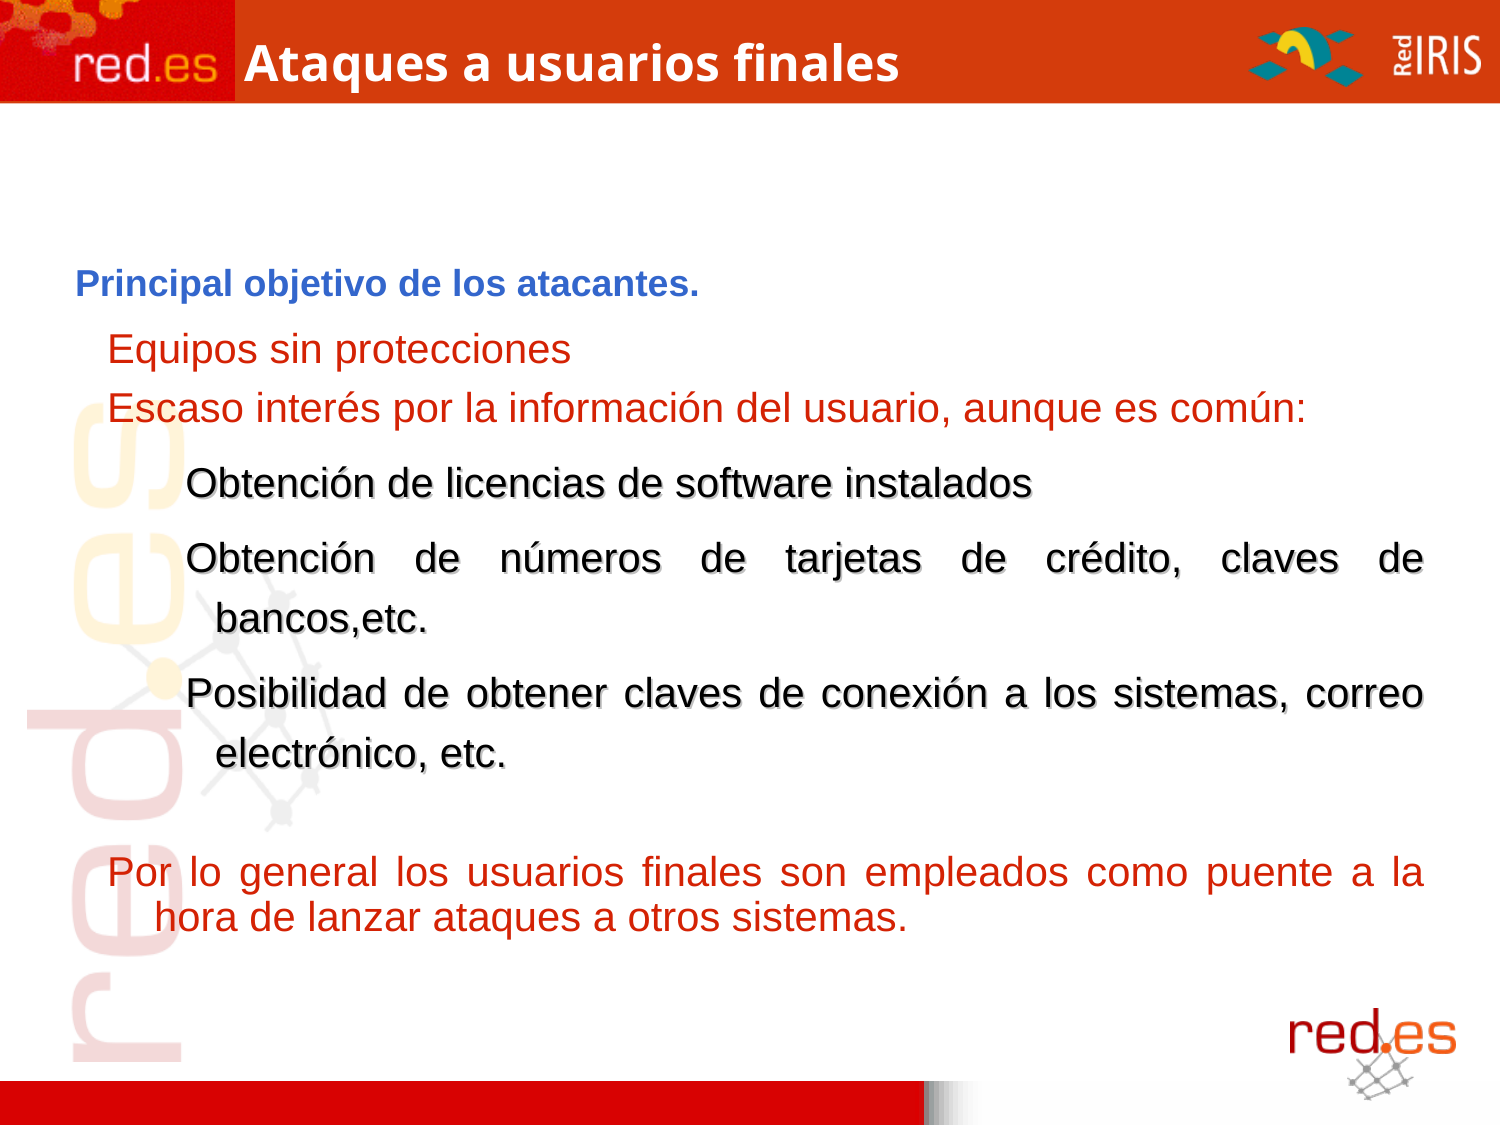

# Ataques a usuarios finales
Principal objetivo de los atacantes.
Equipos sin protecciones
Escaso interés por la información del usuario, aunque es común:
Obtención de licencias de software instalados
Obtención de números de tarjetas de crédito, claves de bancos,etc.
Posibilidad de obtener claves de conexión a los sistemas, correo electrónico, etc.
Por lo general los usuarios finales son empleados como puente a la hora de lanzar ataques a otros sistemas.